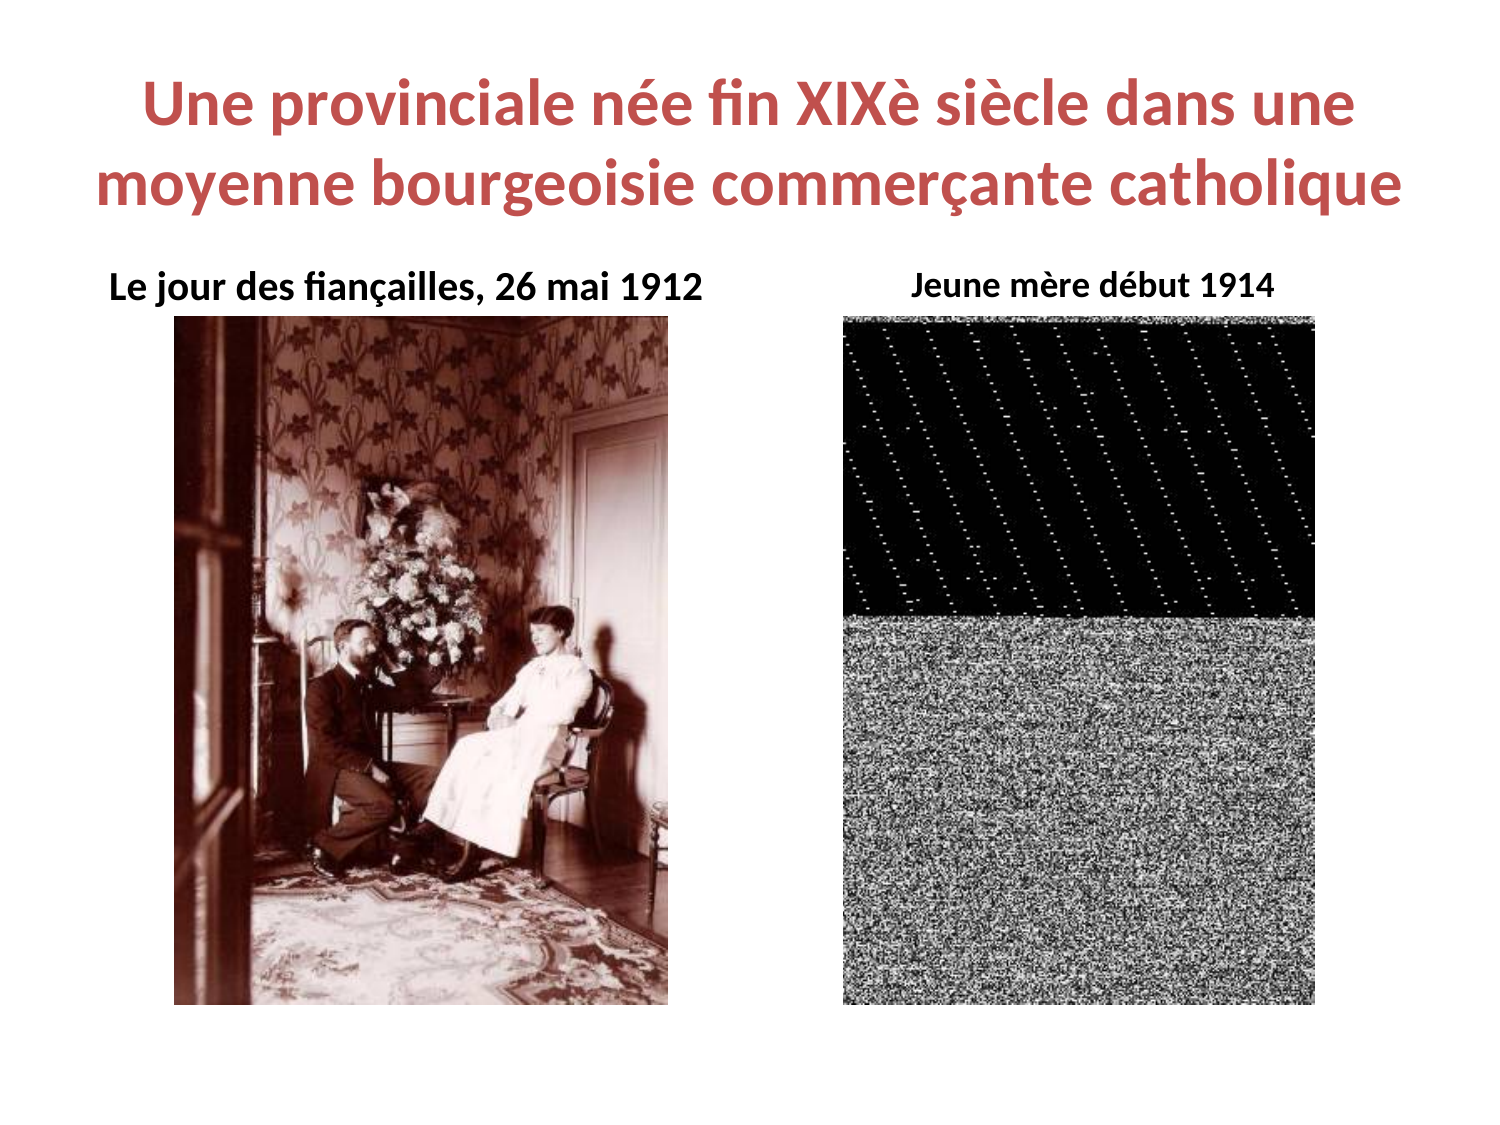

# Une provinciale née fin XIXè siècle dans une moyenne bourgeoisie commerçante catholique
Jeune mère début 1914
Le jour des fiançailles, 26 mai 1912